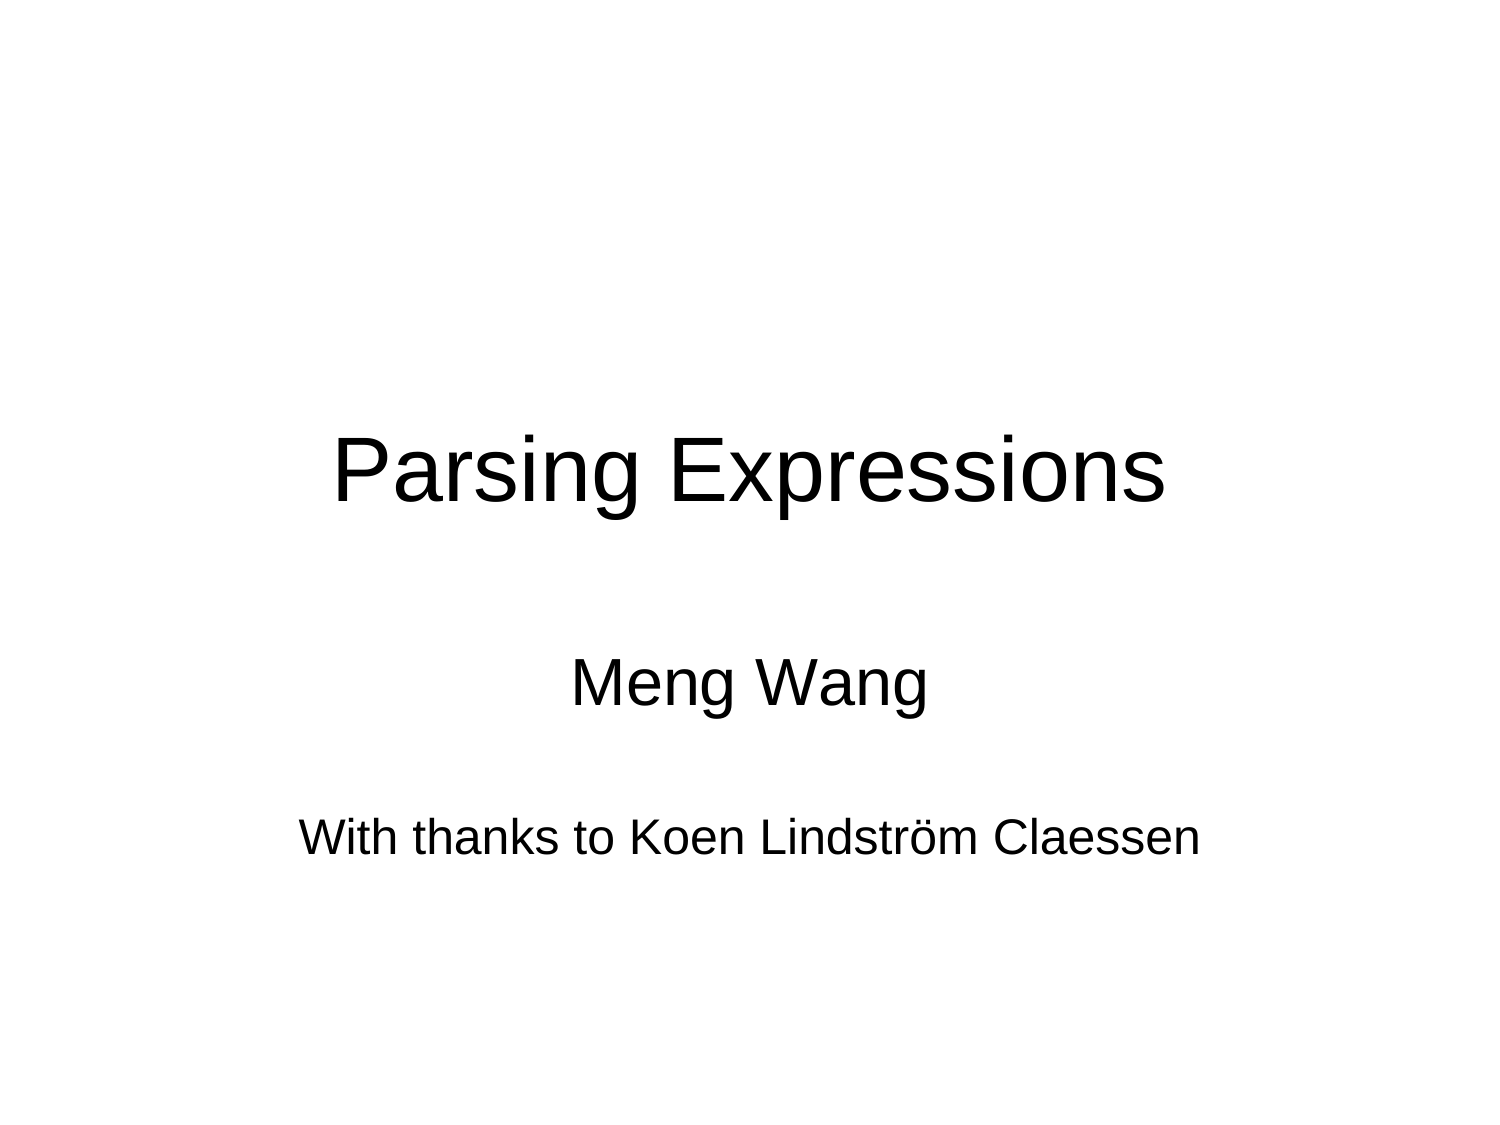

# Parsing Expressions
Meng Wang
With thanks to Koen Lindström Claessen